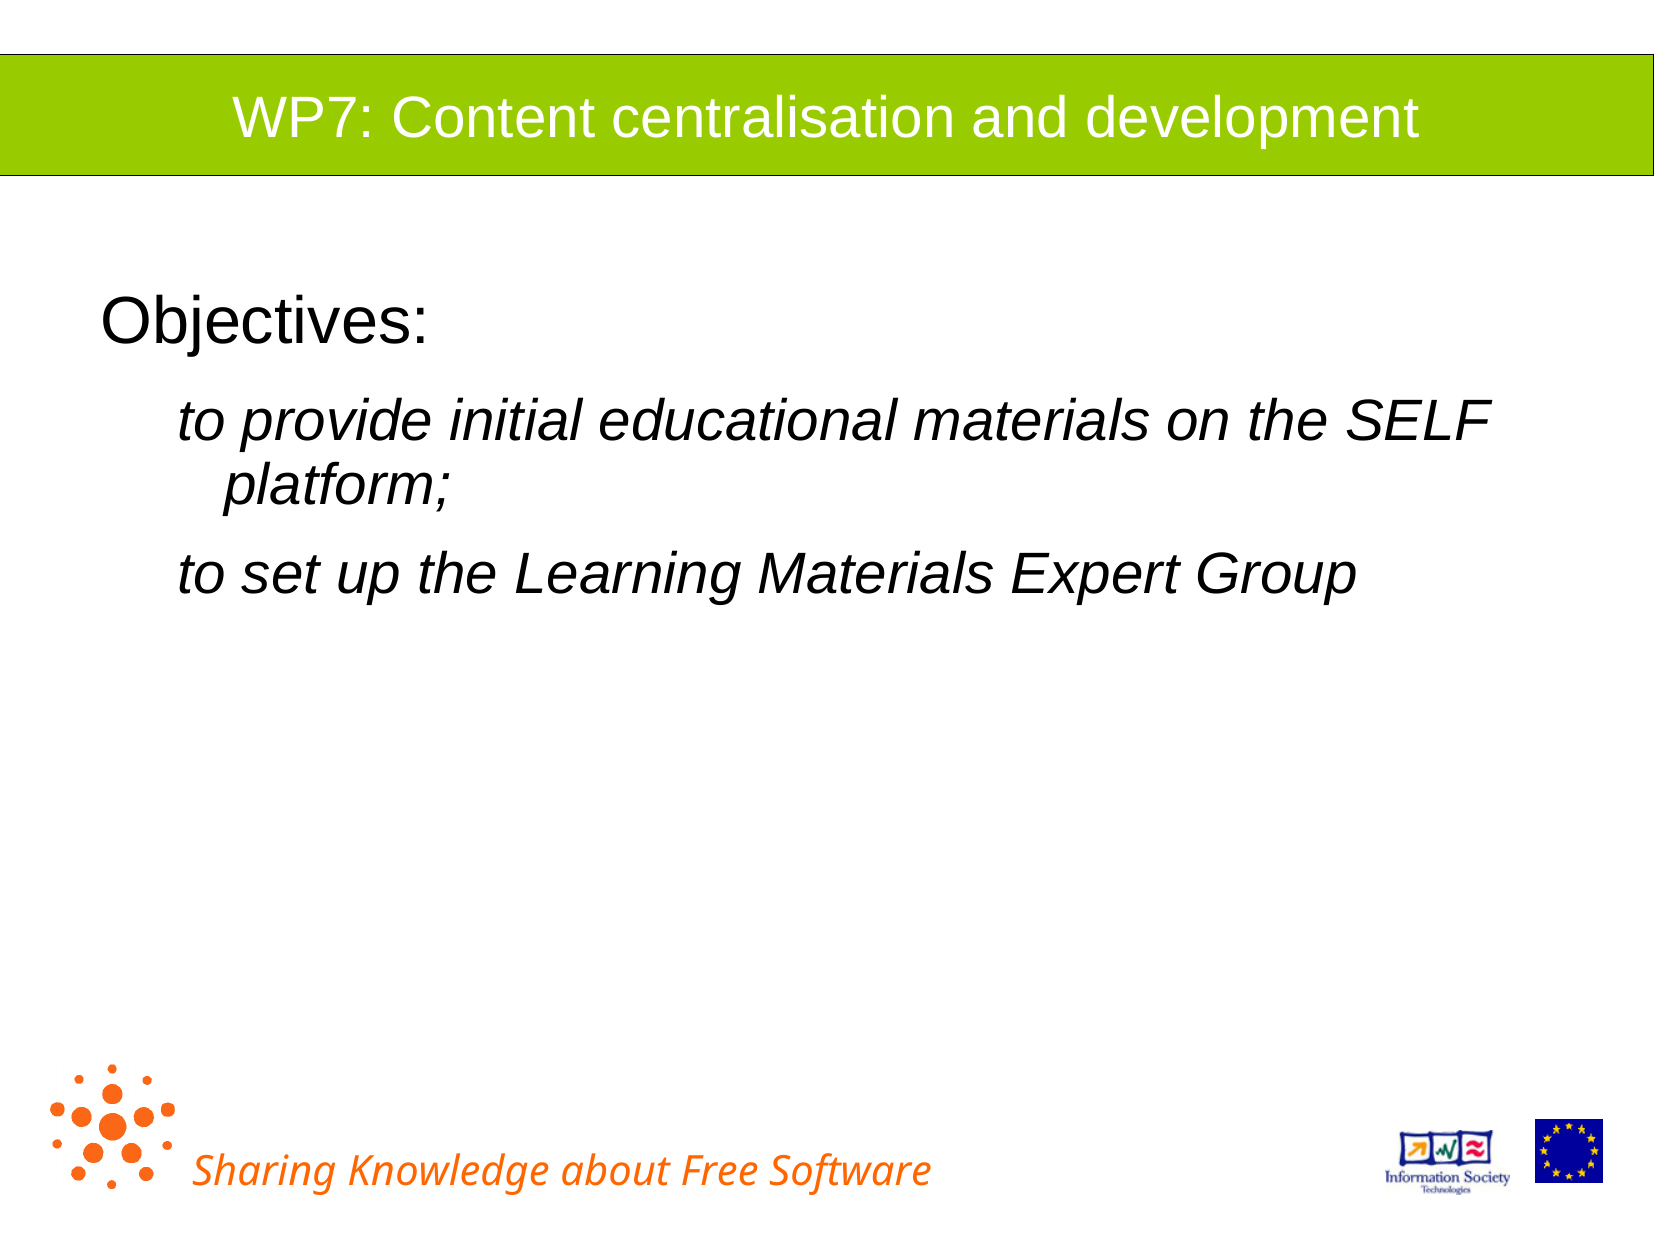

# WP7: Content centralisation and development
Objectives:
to provide initial educational materials on the SELF platform;
to set up the Learning Materials Expert Group